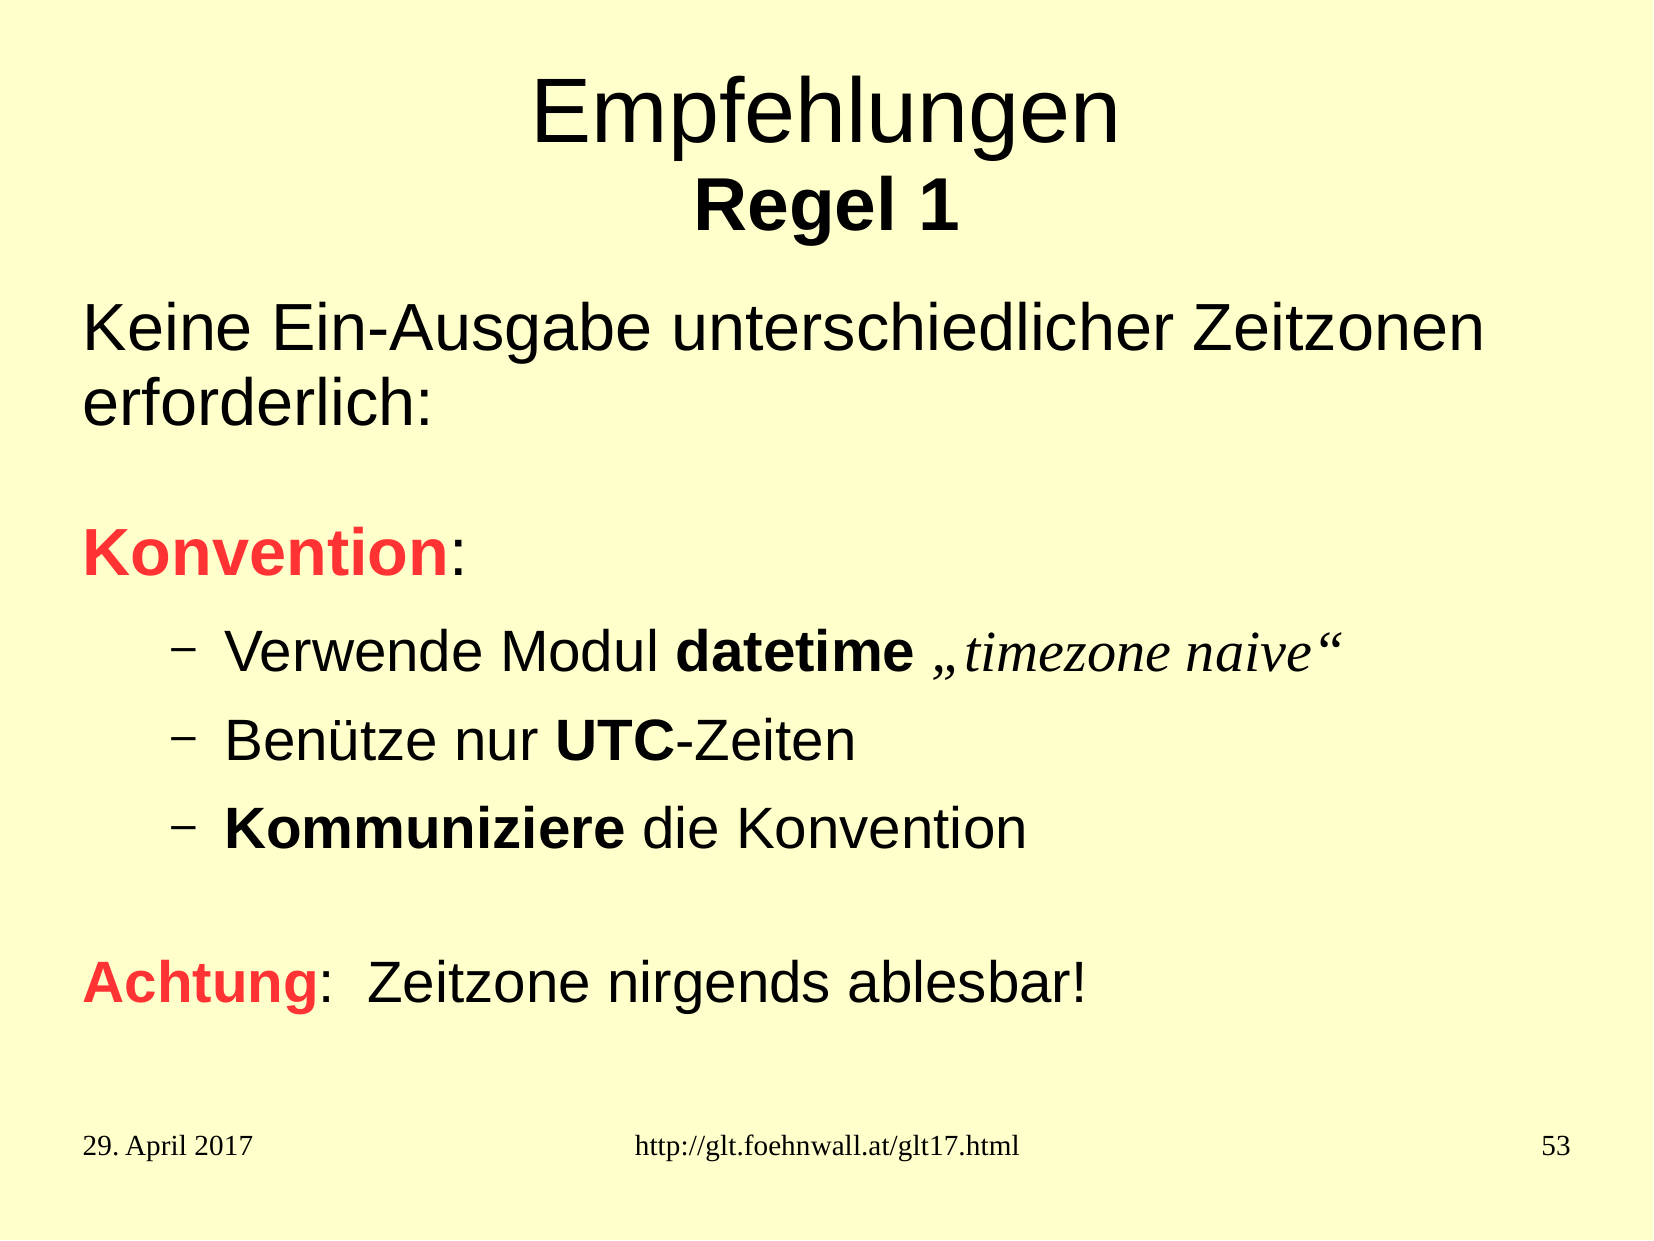

# Empfehlungen Regel 1
Keine Ein-Ausgabe unterschiedlicher Zeitzonen erforderlich:
Konvention:
Verwende Modul datetime „timezone naive“
Benütze nur UTC-Zeiten
Kommuniziere die Konvention
Achtung: Zeitzone nirgends ablesbar!
29. April 2017
http://glt.foehnwall.at/glt17.html
53